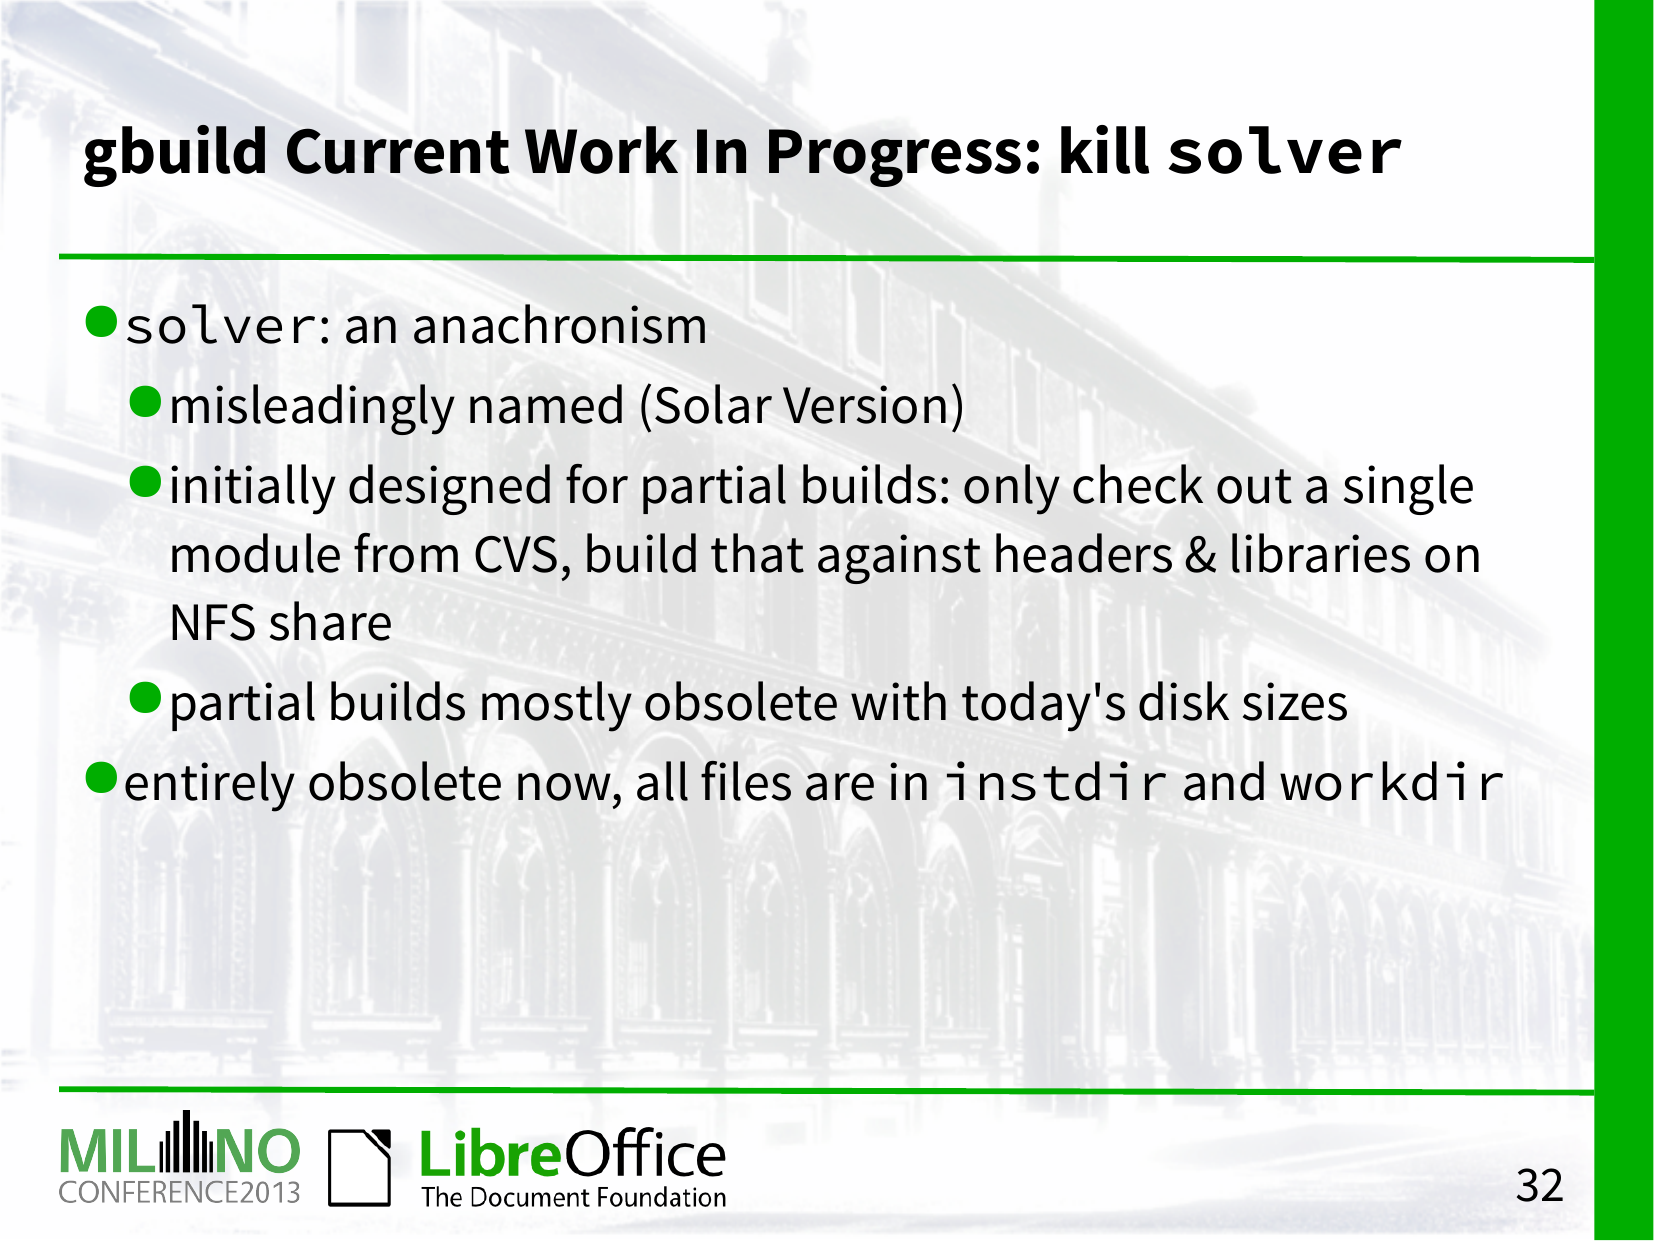

# gbuild Current Work In Progress: kill solver
solver: an anachronism
misleadingly named (Solar Version)
initially designed for partial builds: only check out a single module from CVS, build that against headers & libraries on NFS share
partial builds mostly obsolete with today's disk sizes
entirely obsolete now, all files are in instdir and workdir
32